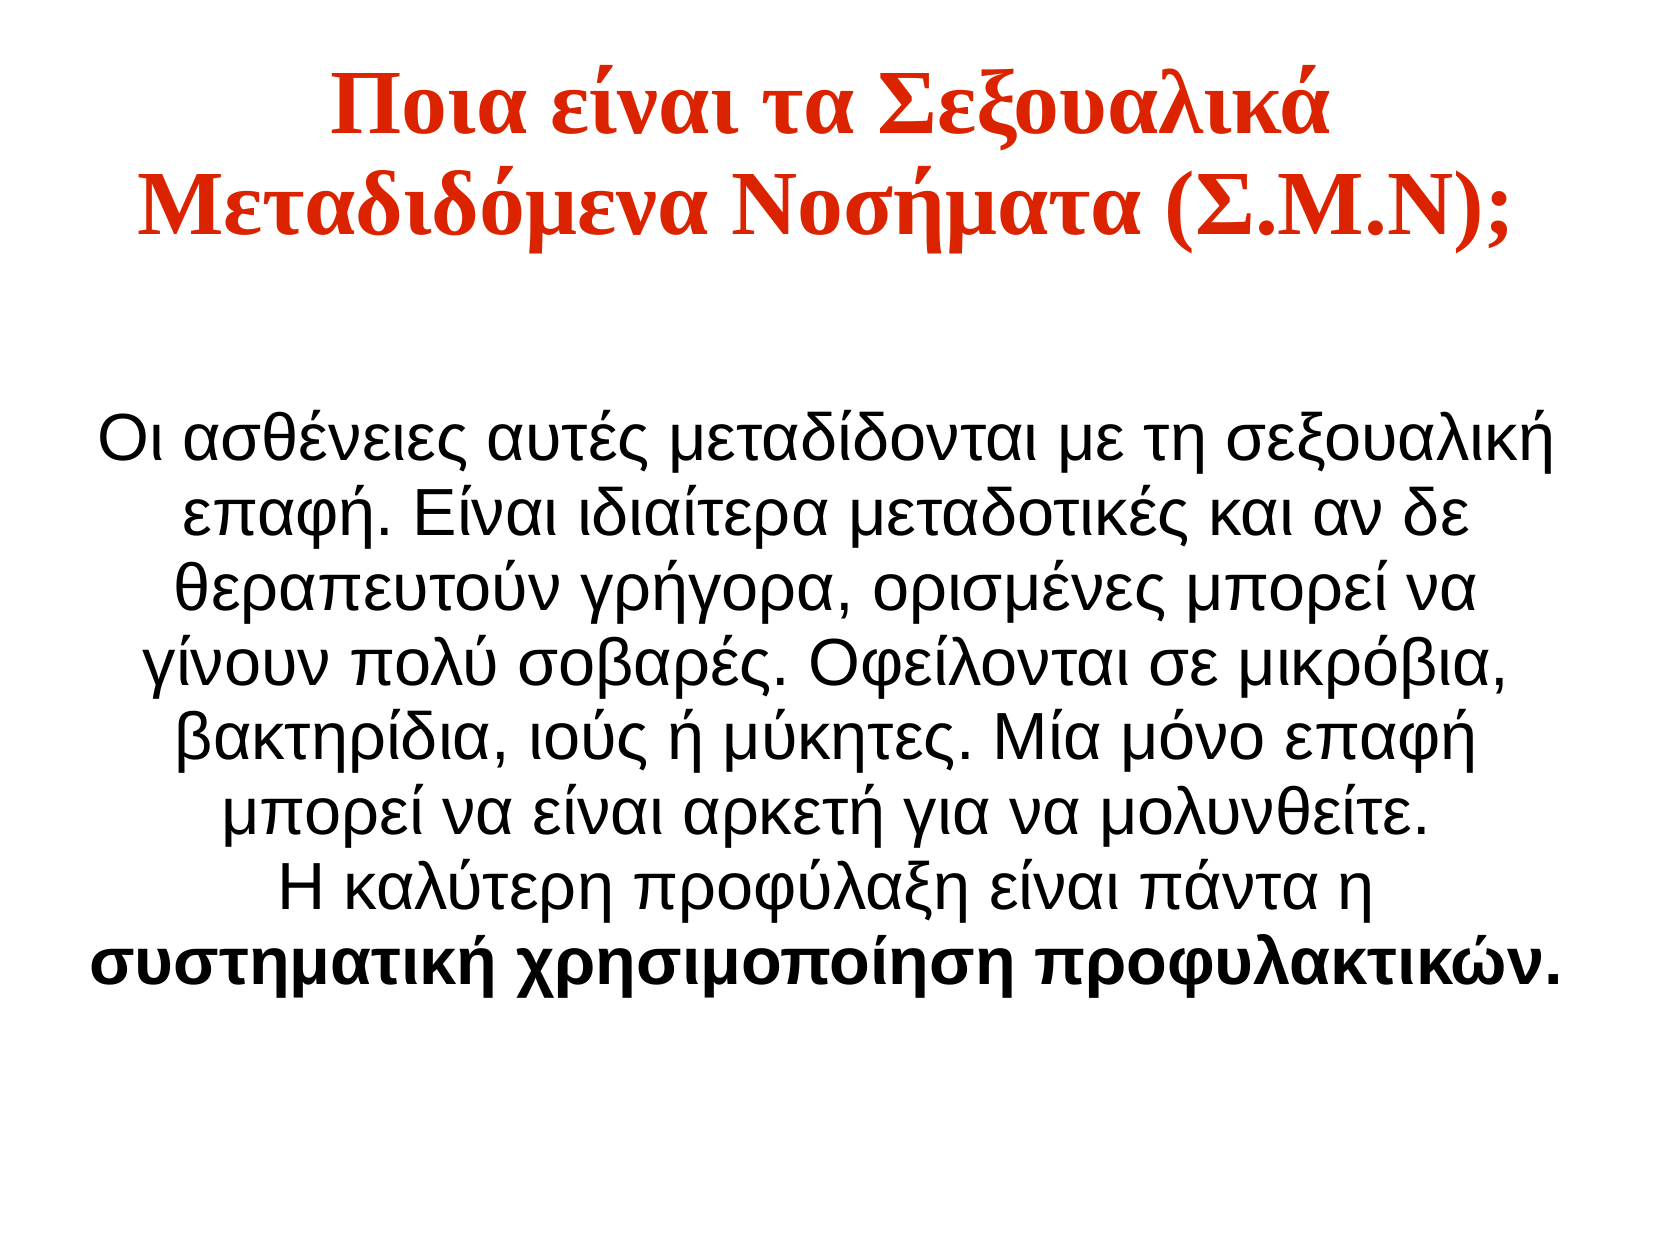

# Ποια είναι τα Σεξουαλικά Μεταδιδόμενα Νοσήματα (Σ.Μ.Ν);
Οι ασθένειες αυτές μεταδίδονται με τη σεξουαλική επαφή. Είναι ιδιαίτερα μεταδοτικές και αν δε θεραπευτούν γρήγορα, ορισμένες μπορεί να γίνουν πολύ σοβαρές. Οφείλονται σε μικρόβια, βακτηρίδια, ιούς ή μύκητες. Μία μόνο επαφή μπορεί να είναι αρκετή για να μολυνθείτε.
Η καλύτερη προφύλαξη είναι πάντα η συστηματική χρησιμοποίηση προφυλακτικών.